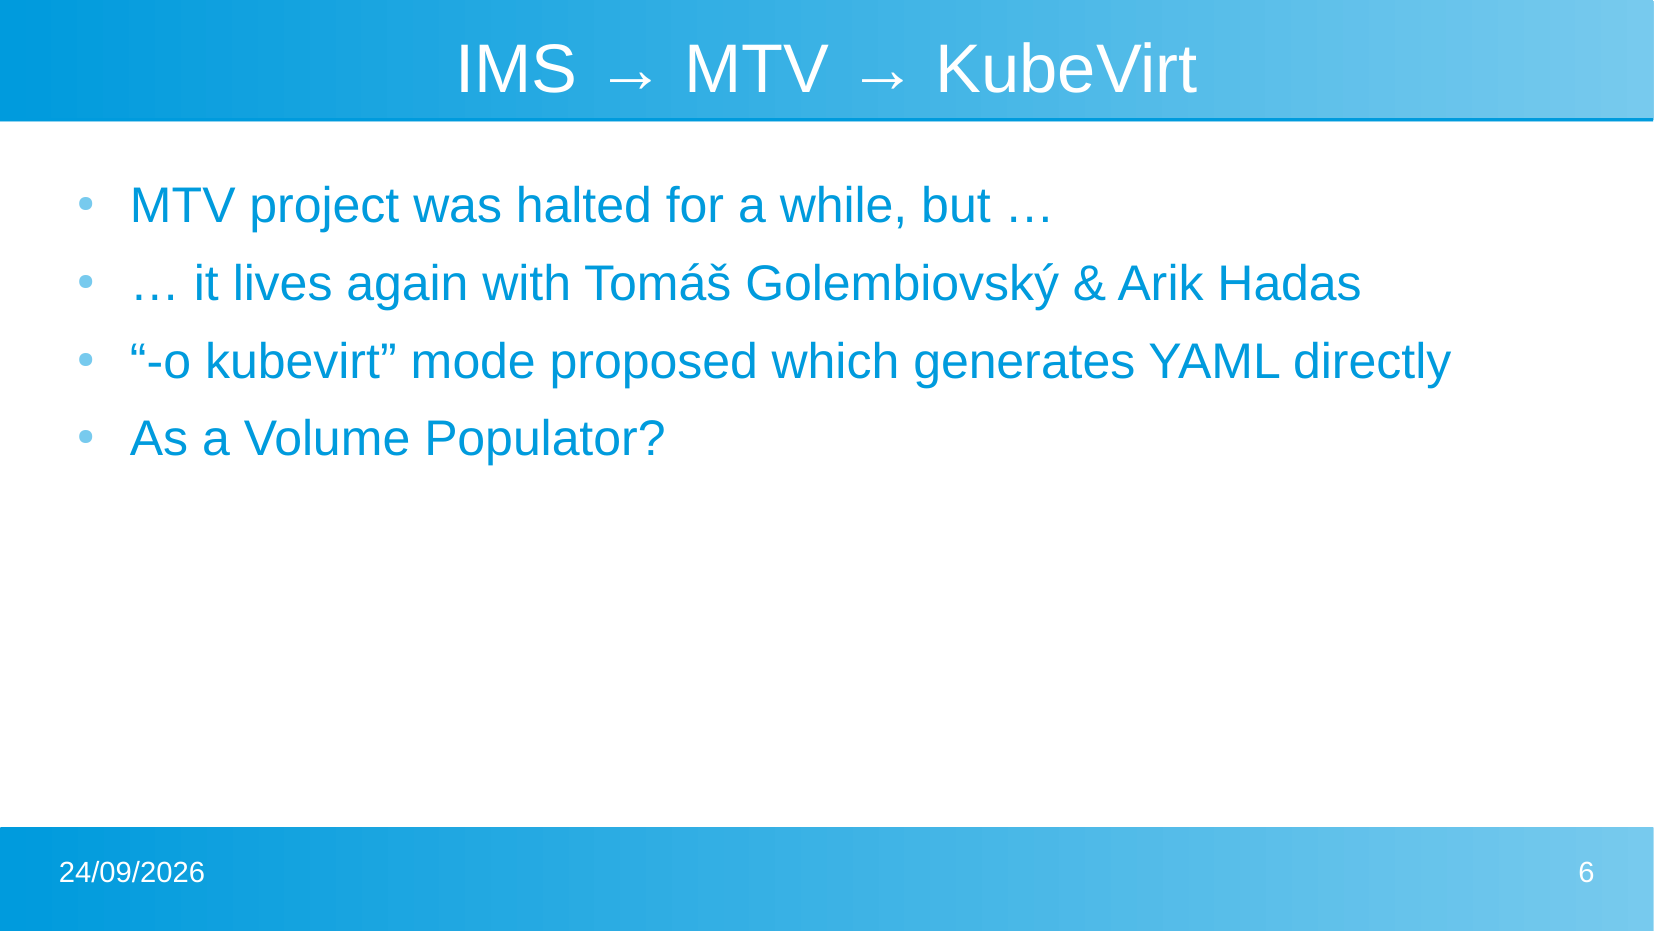

# IMS → MTV → KubeVirt
MTV project was halted for a while, but …
… it lives again with Tomáš Golembiovský & Arik Hadas
“-o kubevirt” mode proposed which generates YAML directly
As a Volume Populator?
6